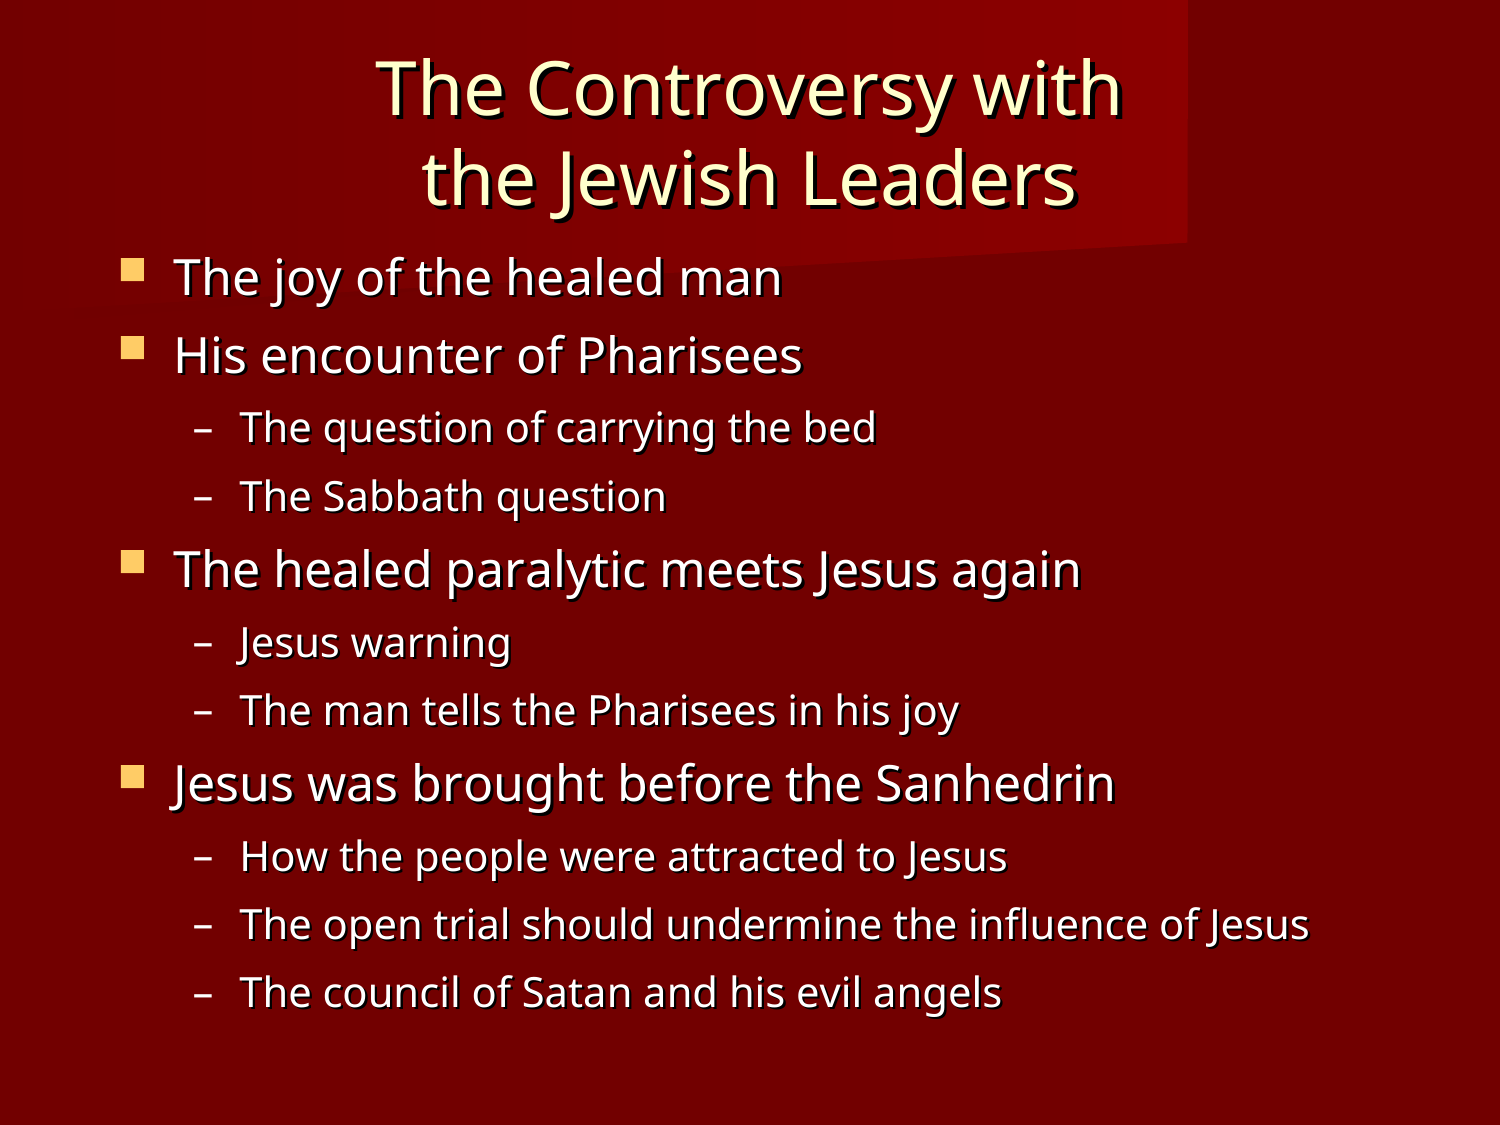

# The Controversy with the Jewish Leaders
The joy of the healed man
His encounter of Pharisees
The question of carrying the bed
The Sabbath question
The healed paralytic meets Jesus again
Jesus warning
The man tells the Pharisees in his joy
Jesus was brought before the Sanhedrin
How the people were attracted to Jesus
The open trial should undermine the influence of Jesus
The council of Satan and his evil angels